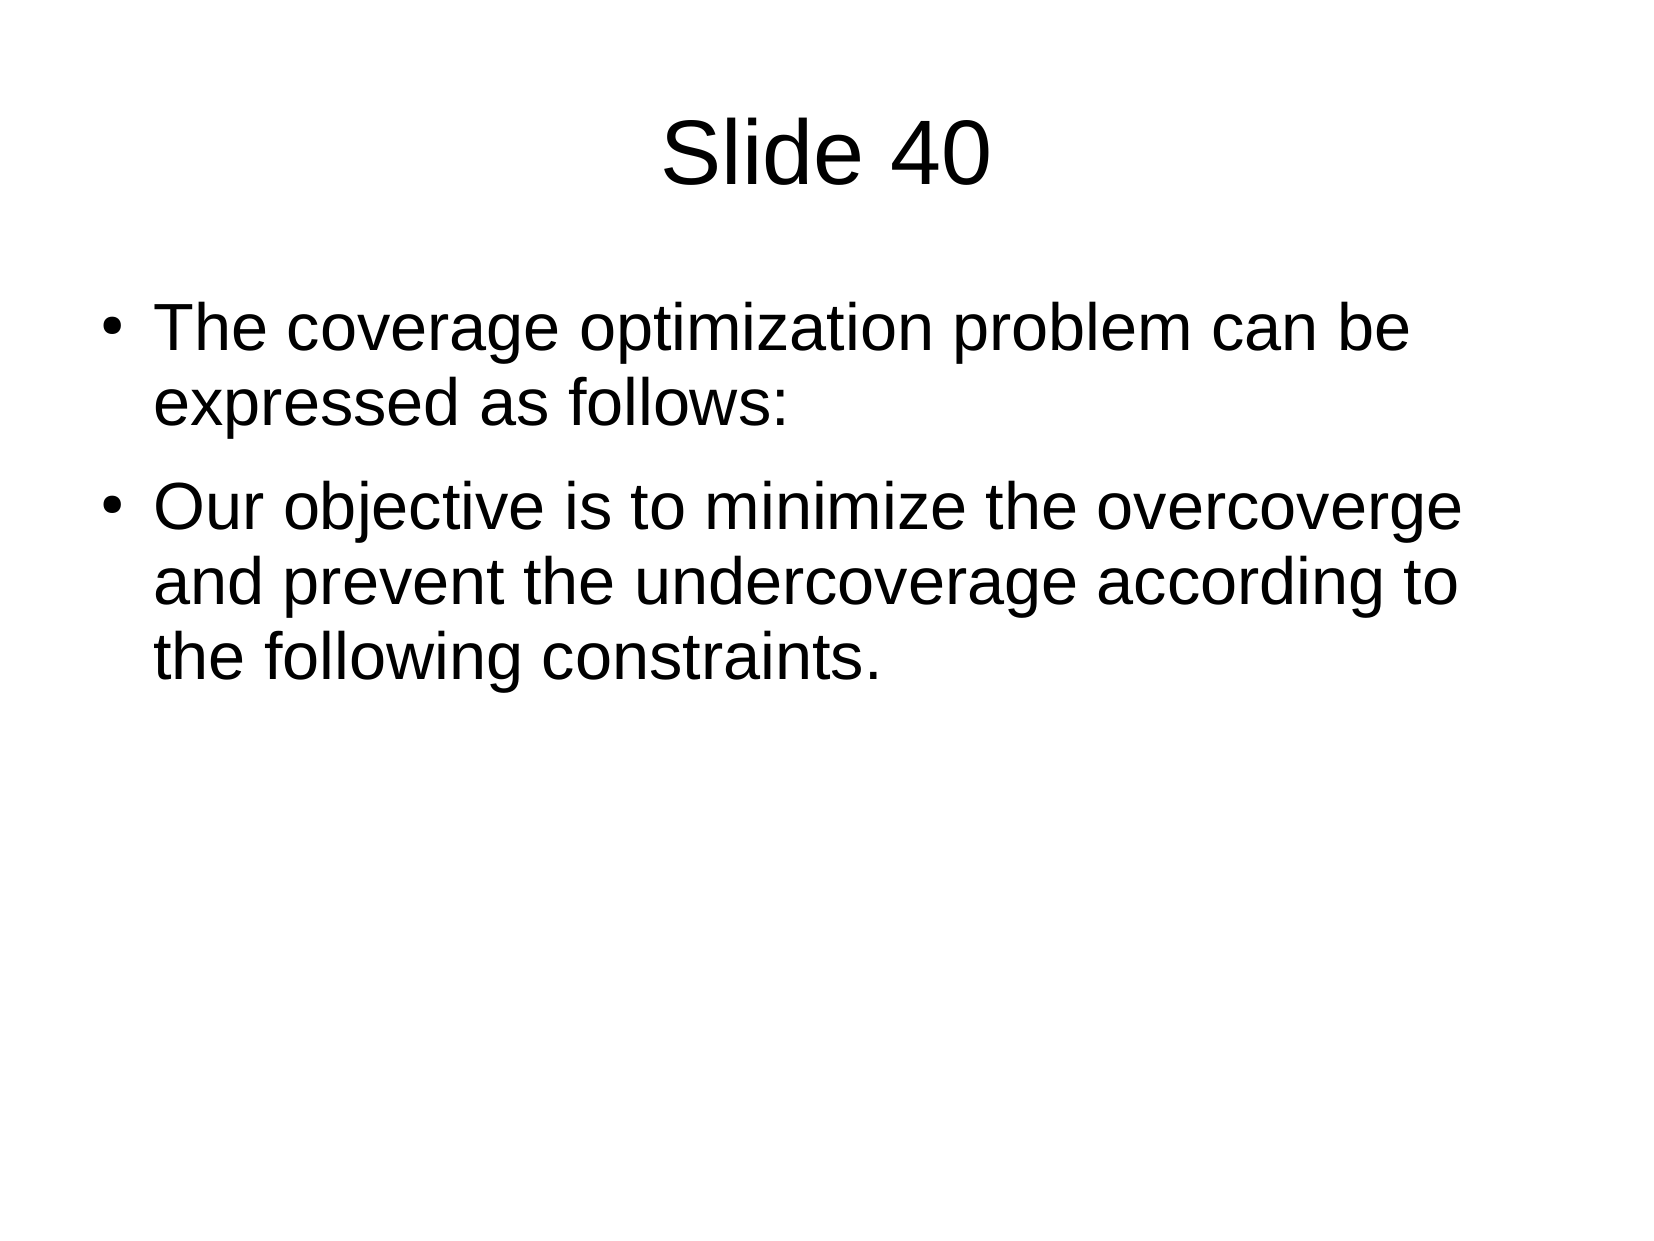

# Slide 40
The coverage optimization problem can be expressed as follows:
Our objective is to minimize the overcoverge and prevent the undercoverage according to the following constraints.